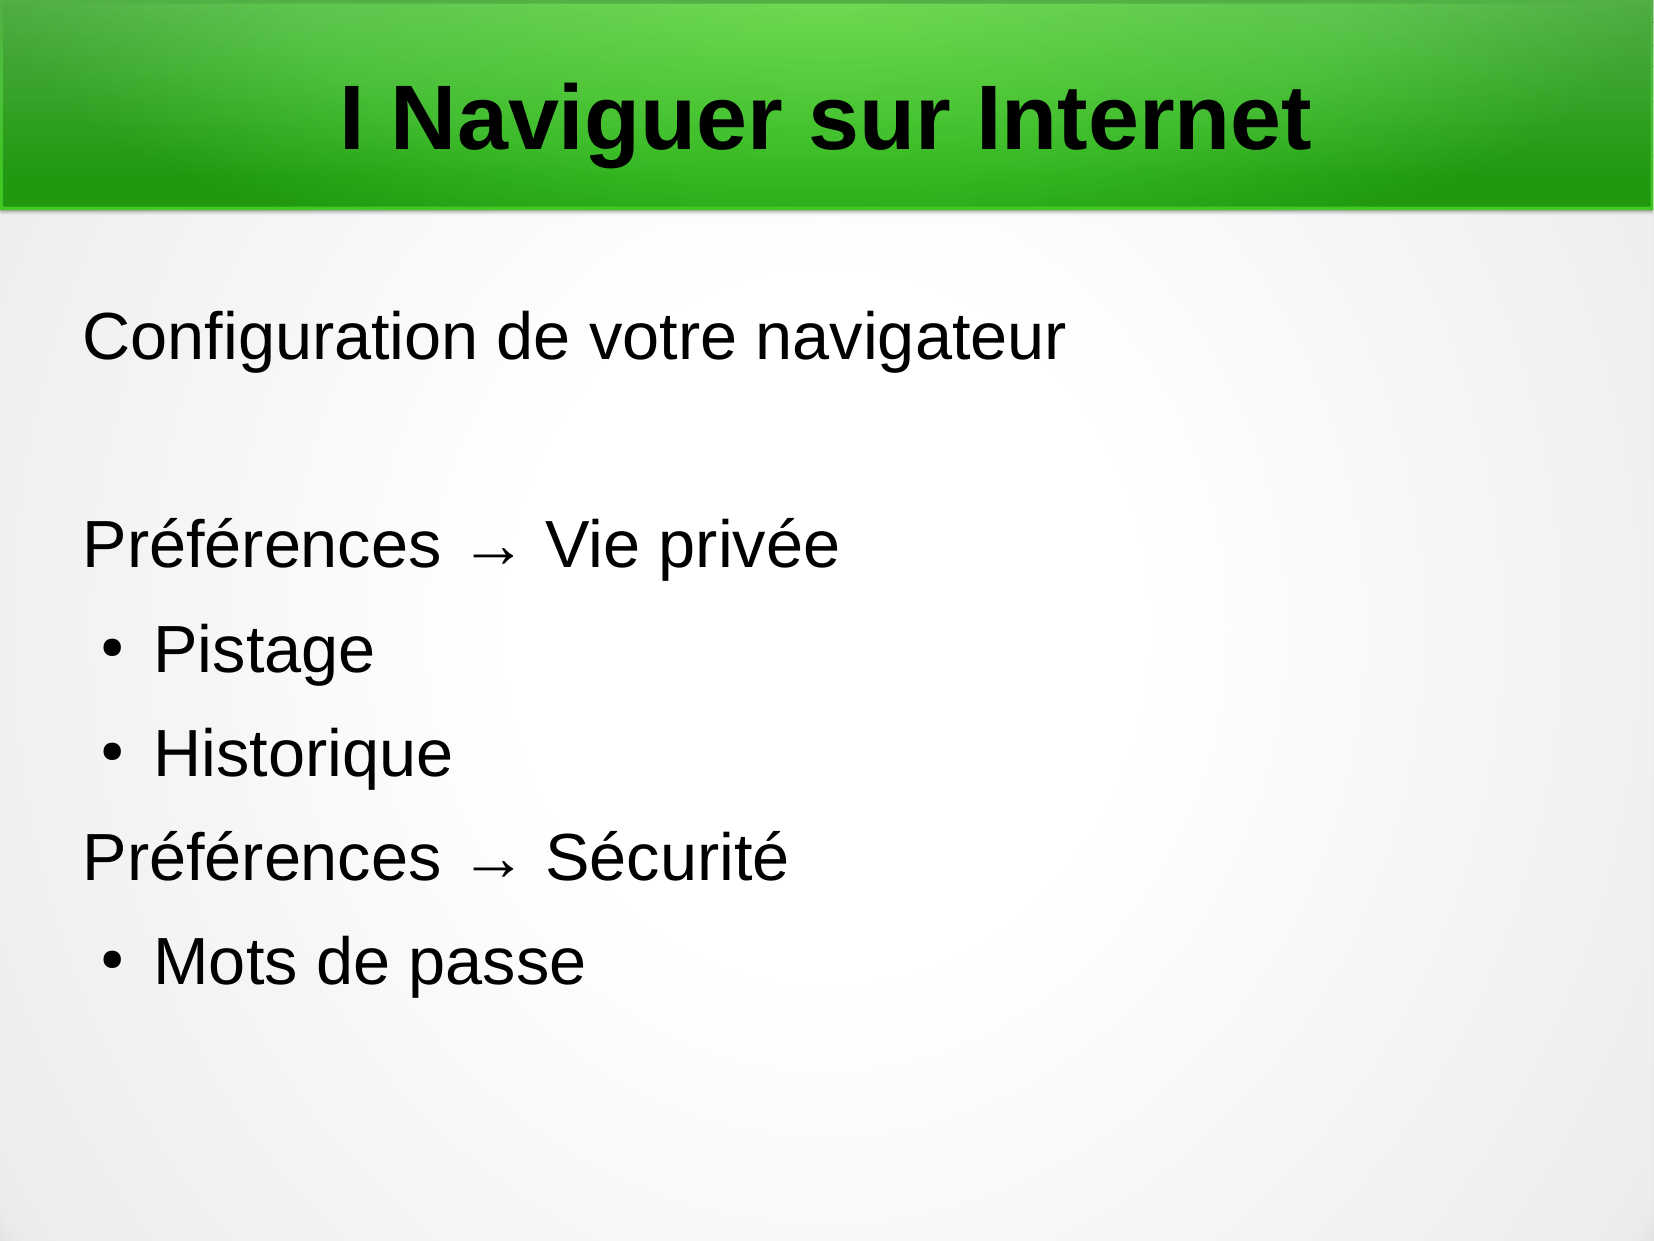

# I Naviguer sur Internet
Configuration de votre navigateur
Préférences → Vie privée
Pistage
Historique
Préférences → Sécurité
Mots de passe